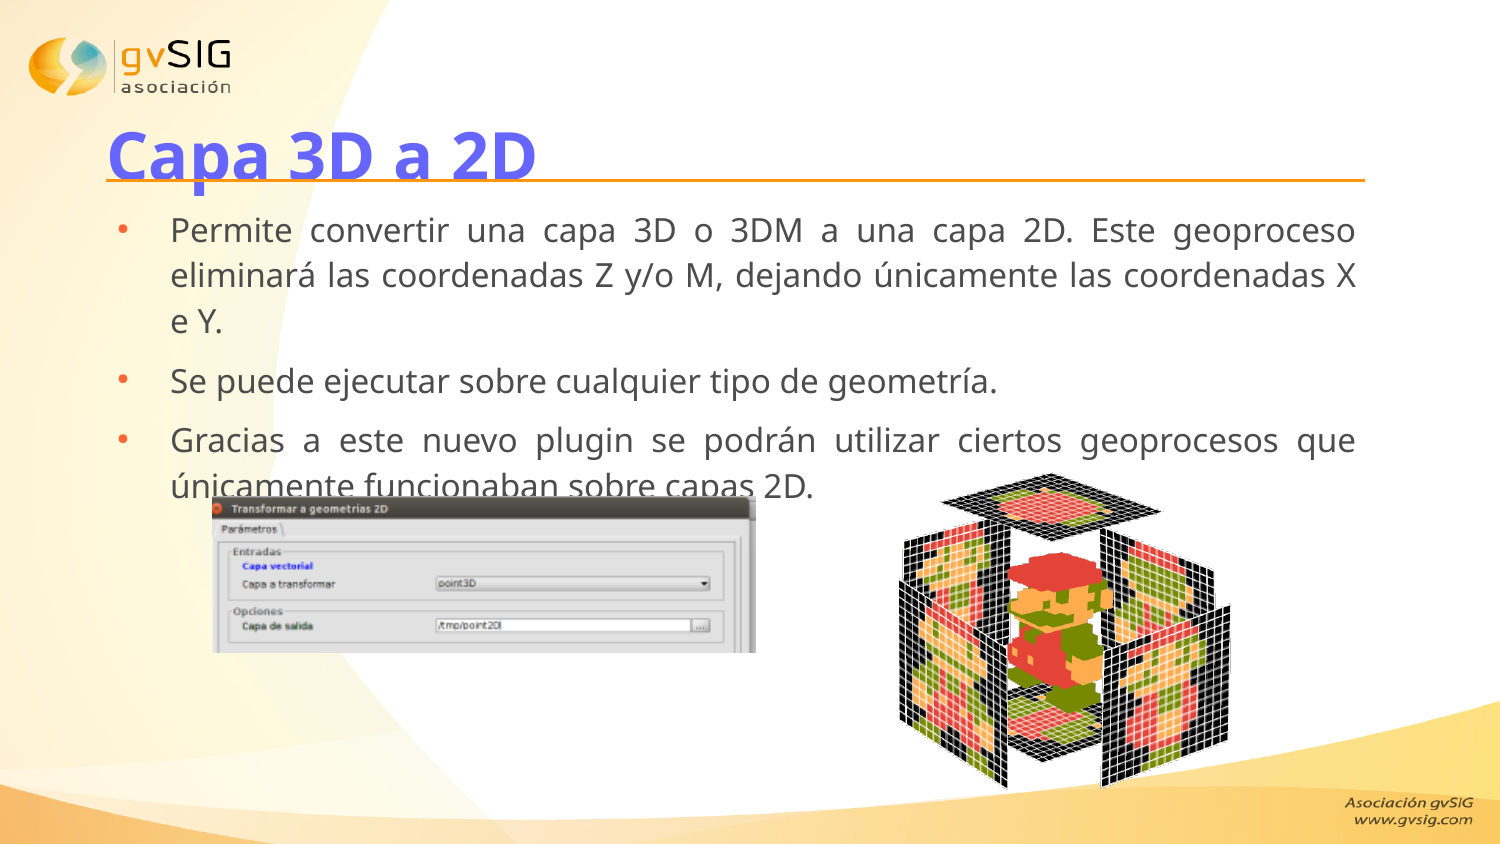

# Capa 3D a 2D
Permite convertir una capa 3D o 3DM a una capa 2D. Este geoproceso eliminará las coordenadas Z y/o M, dejando únicamente las coordenadas X e Y.
Se puede ejecutar sobre cualquier tipo de geometría.
Gracias a este nuevo plugin se podrán utilizar ciertos geoprocesos que únicamente funcionaban sobre capas 2D.